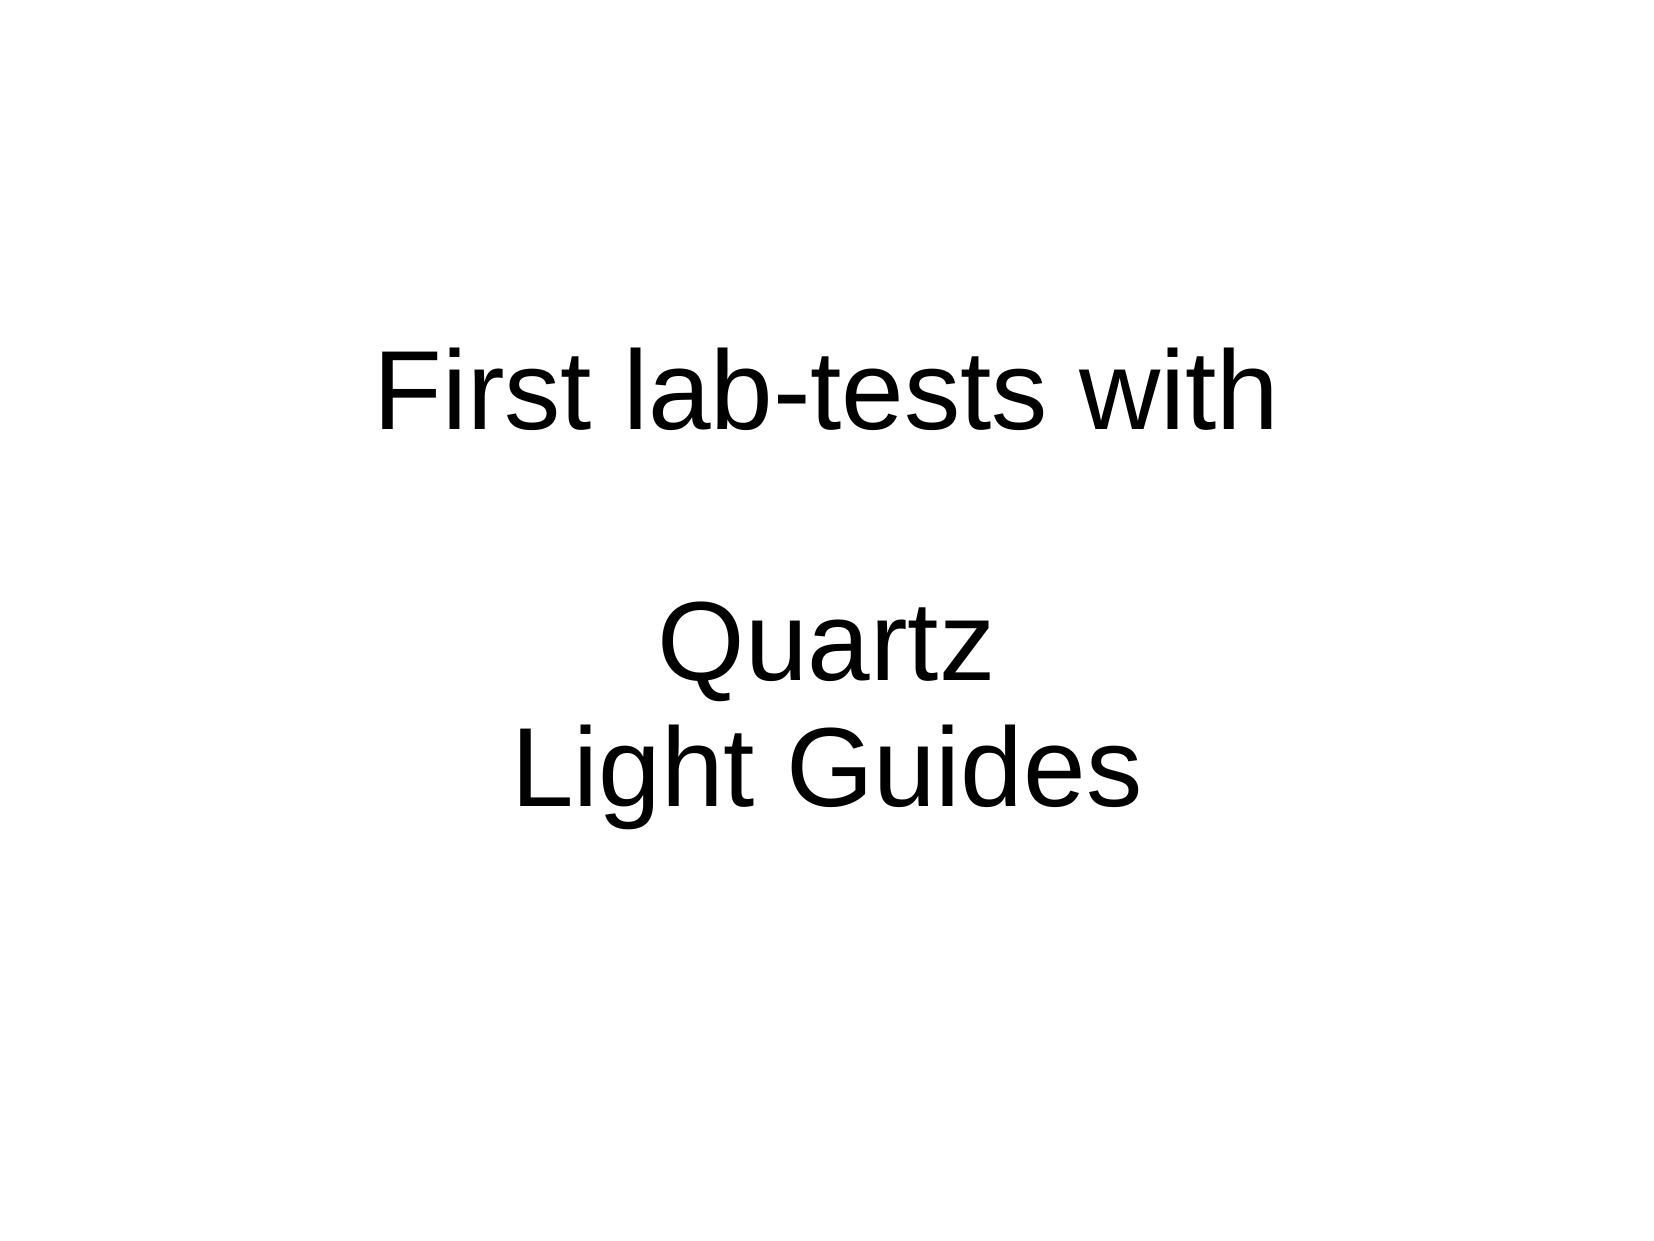

# First lab-tests with
Quartz
Light Guides